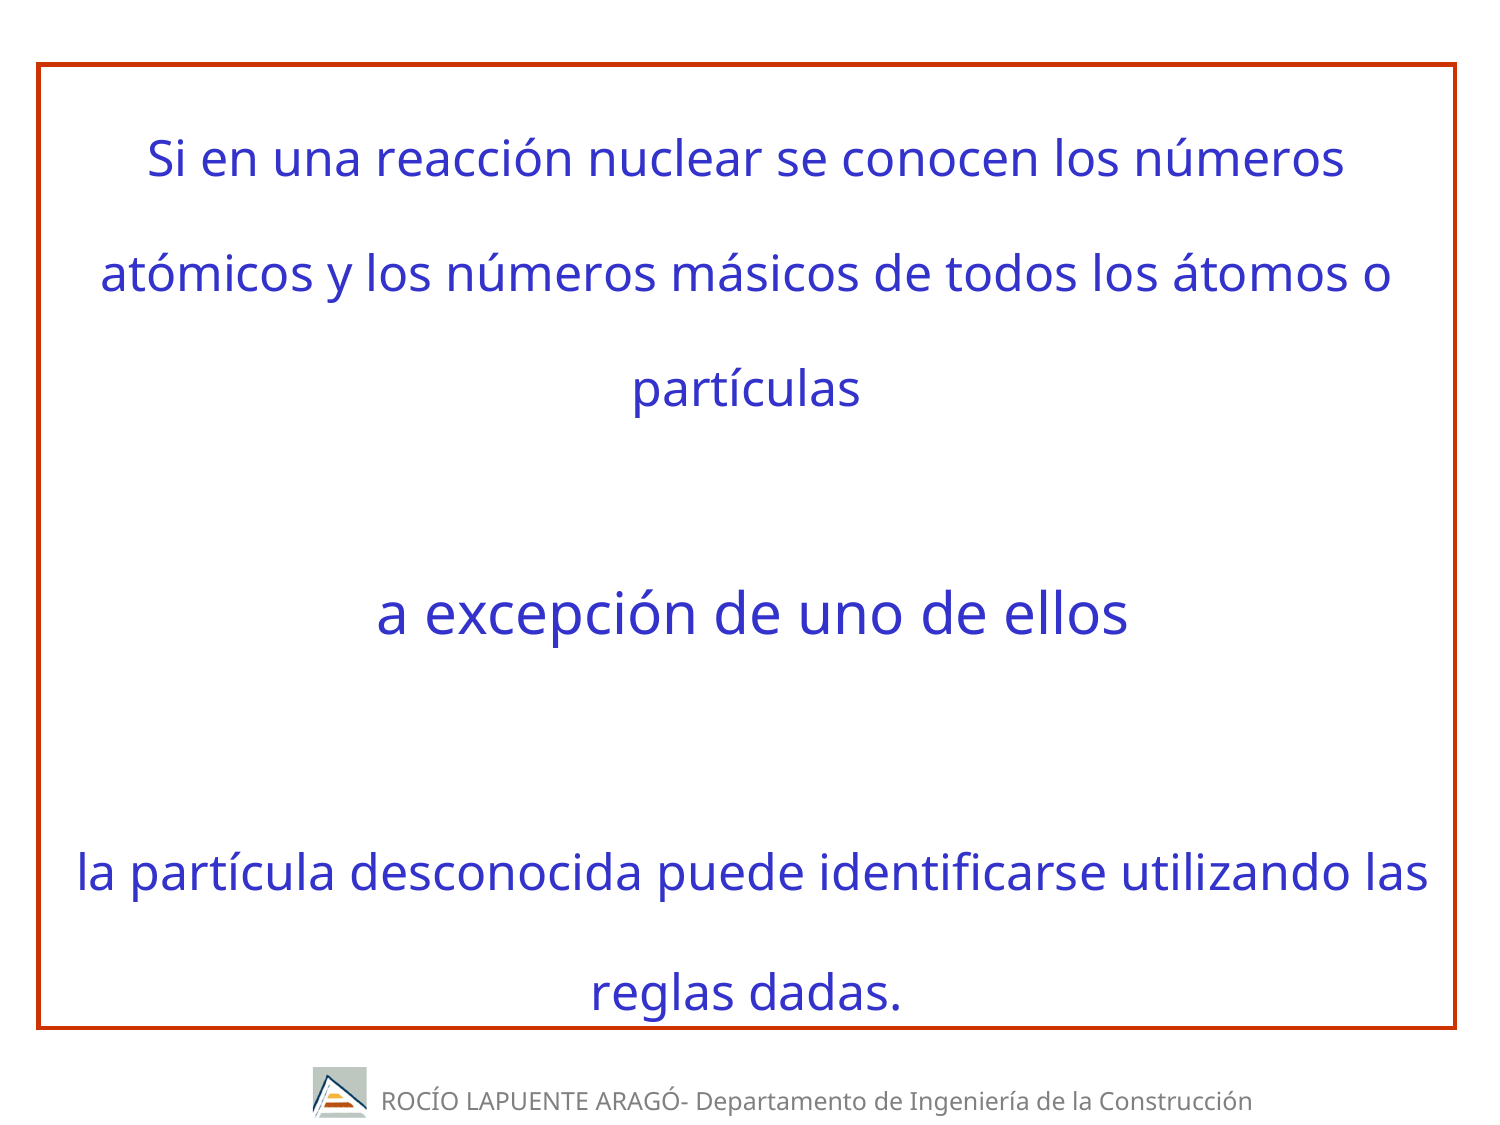

Si en una reacción nuclear se conocen los números atómicos y los números másicos de todos los átomos o partículas
 a excepción de uno de ellos
 la partícula desconocida puede identificarse utilizando las reglas dadas.